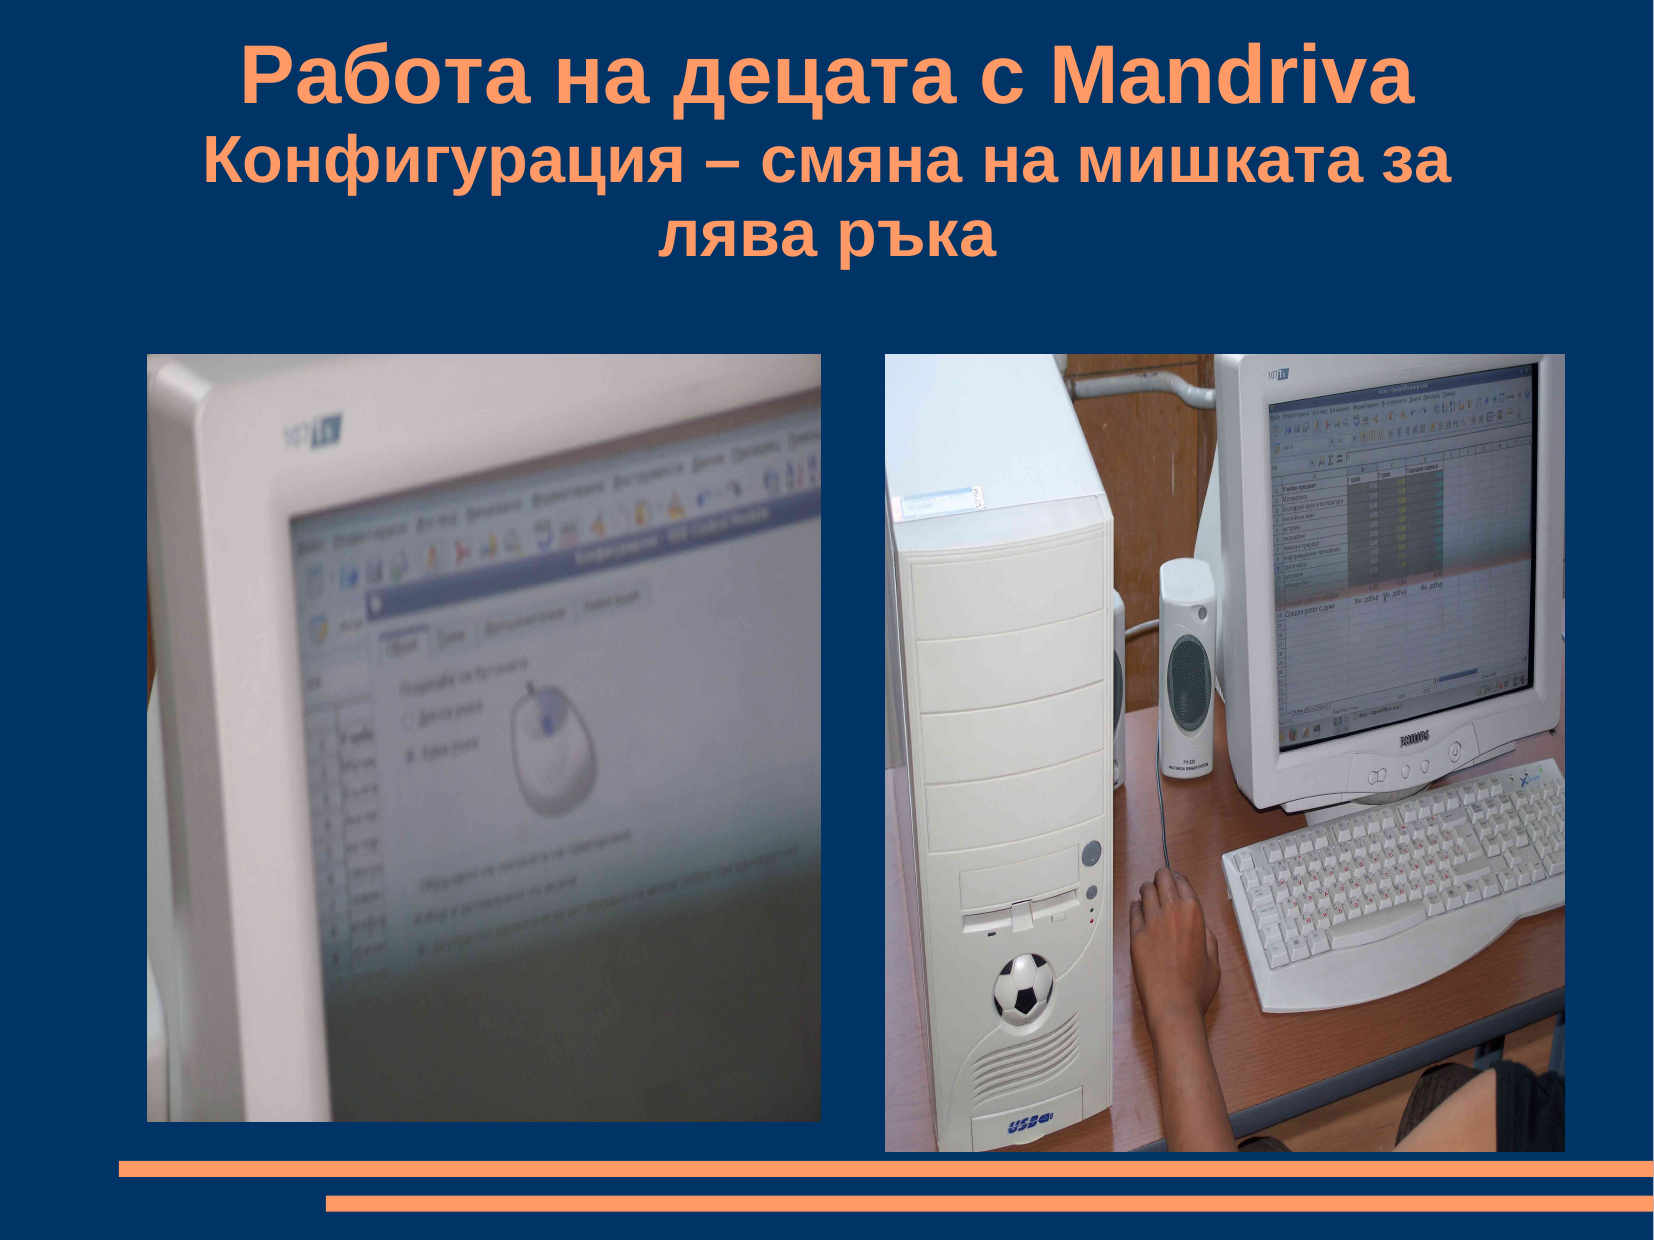

# Работа на децата с Mandriva Конфигурация – смяна на мишката за лява ръка